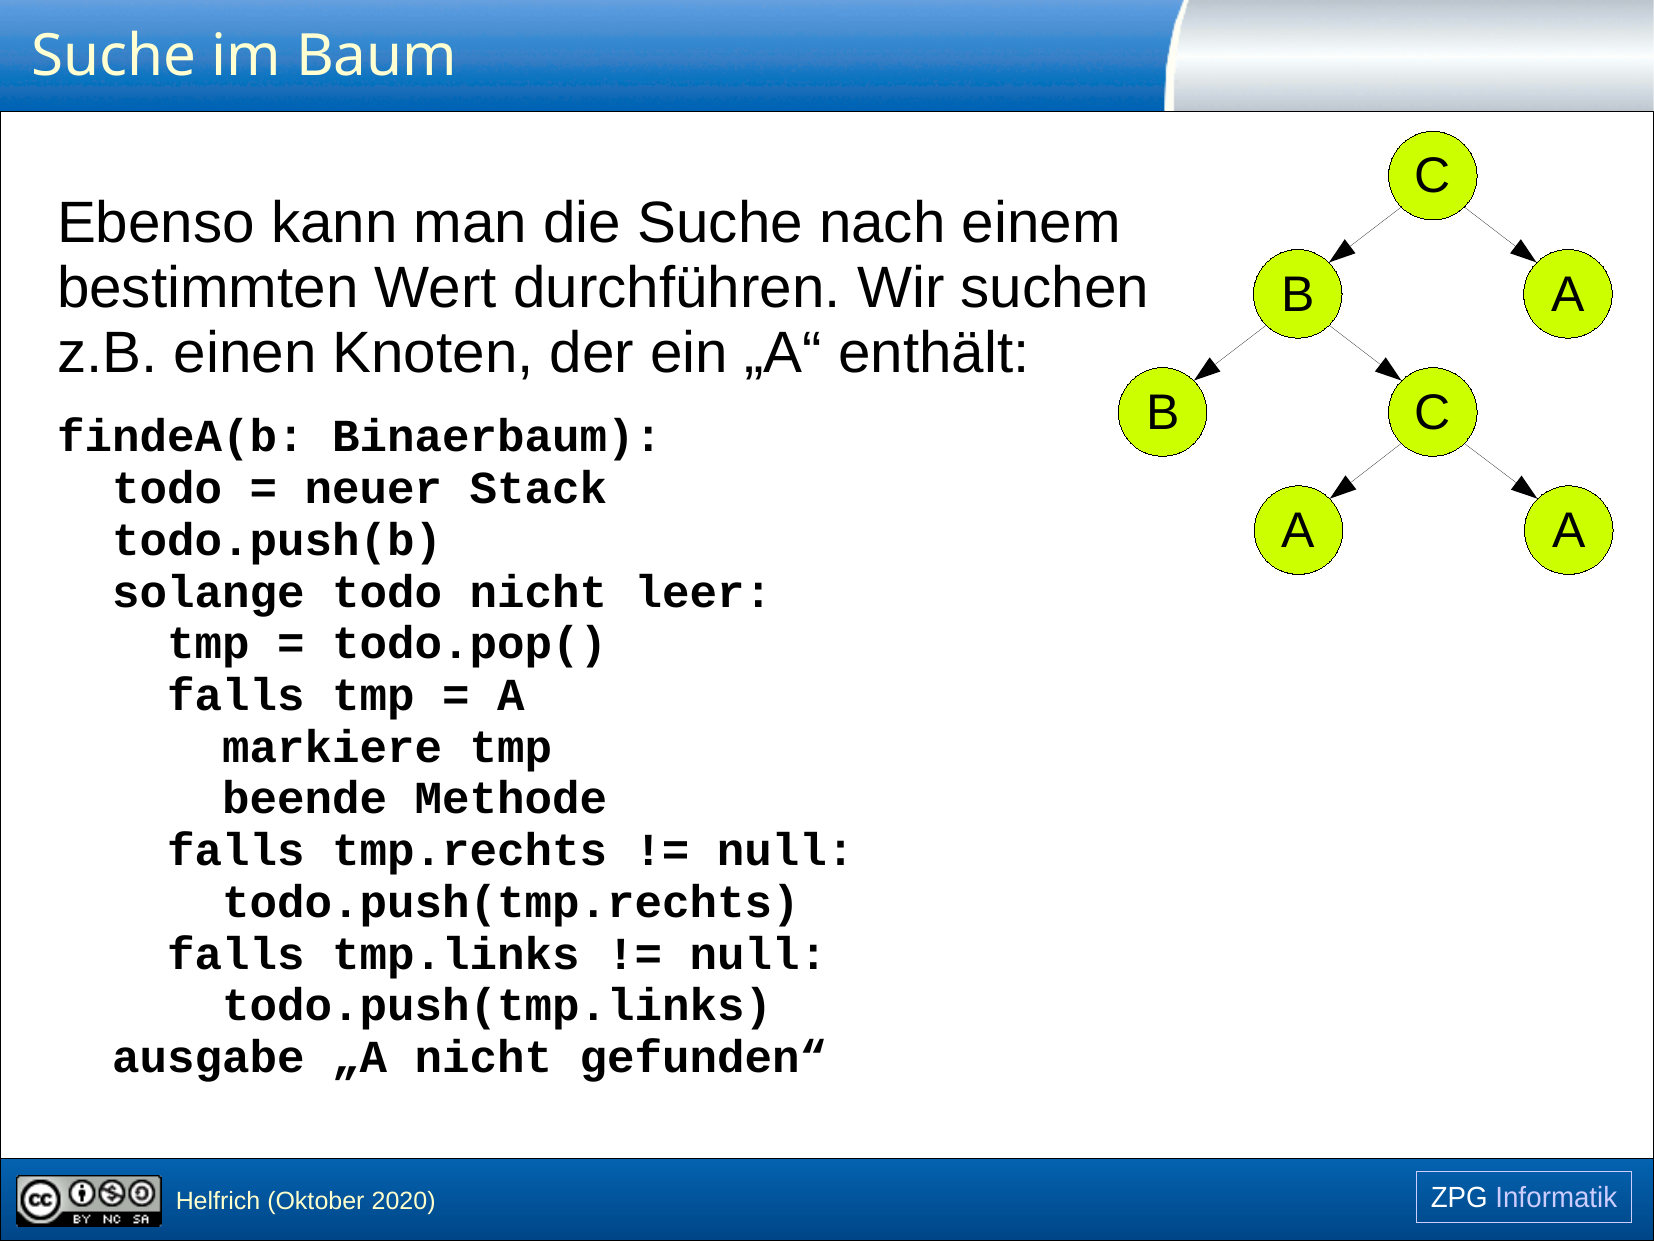

# Suche im Baum
C
B
A
B
C
A
A
Ebenso kann man die Suche nach einem
bestimmten Wert durchführen. Wir suchen
z.B. einen Knoten, der ein „A“ enthält:
findeA(b: Binaerbaum):
 todo = neuer Stack
 todo.push(b)
 solange todo nicht leer:
 tmp = todo.pop()
 falls tmp = A
 markiere tmp
 beende Methode
 falls tmp.rechts != null:
 todo.push(tmp.rechts)
 falls tmp.links != null:
 todo.push(tmp.links)
 ausgabe „A nicht gefunden“